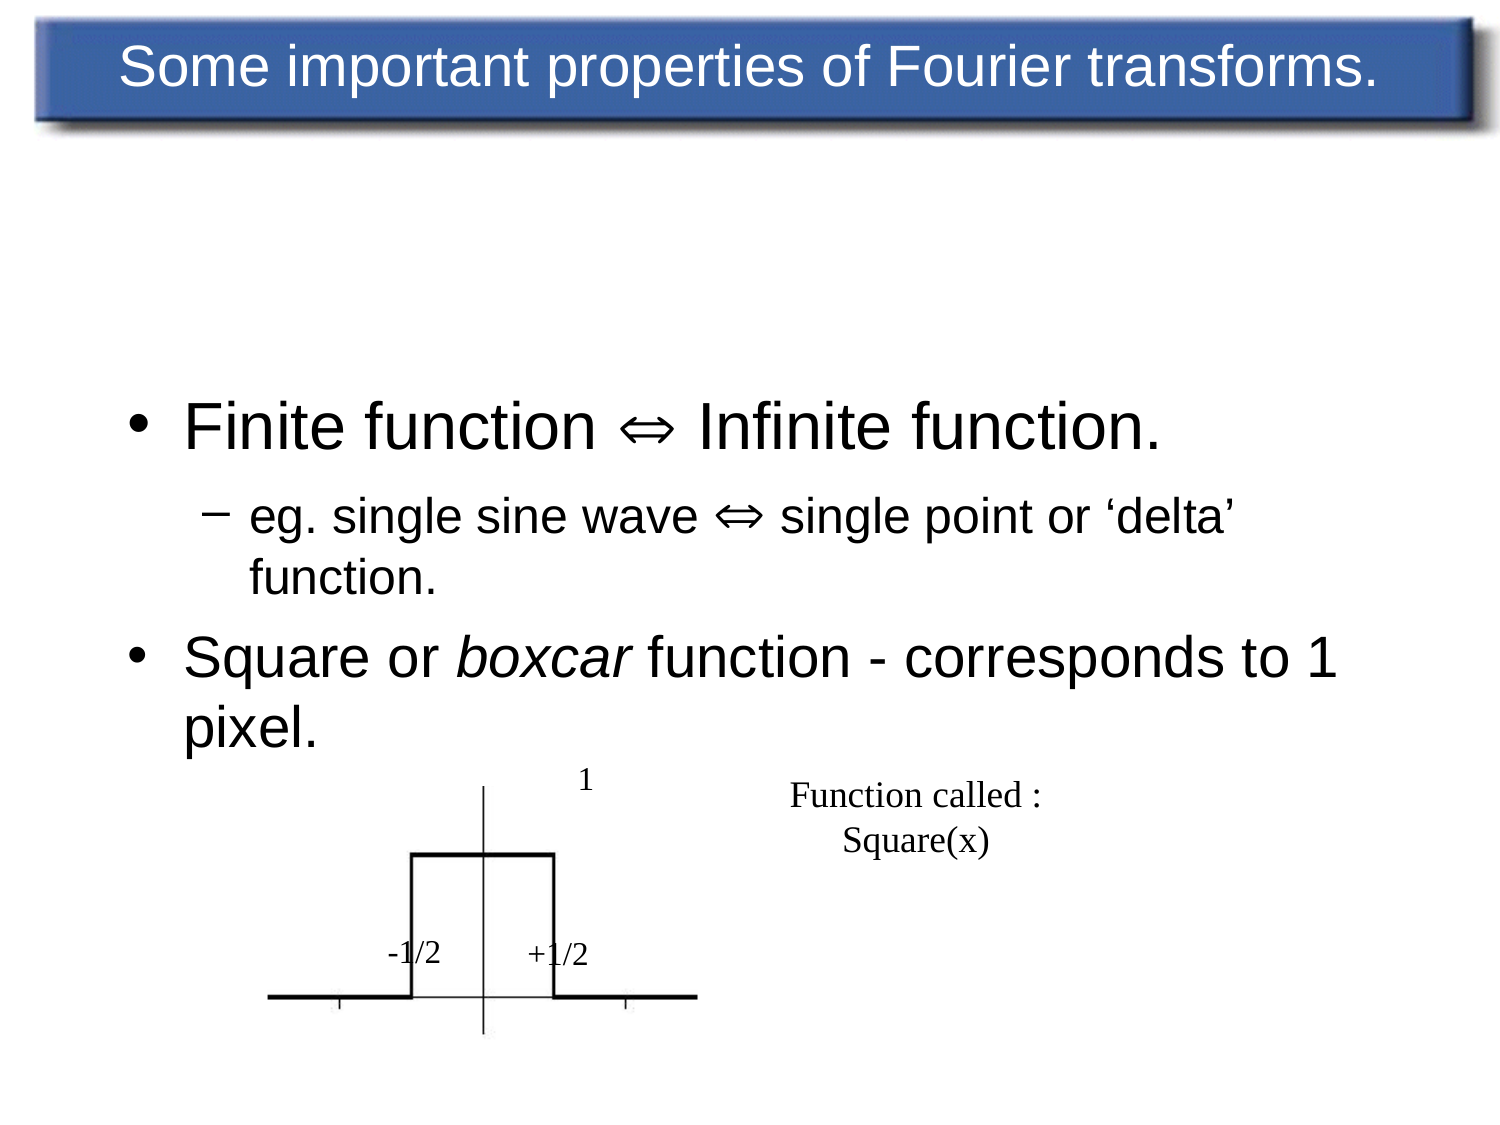

# Some important properties of Fourier transforms.
Finite function  Infinite function.
eg. single sine wave  single point or ‘delta’ function.
Square or boxcar function - corresponds to 1 pixel.
1
Function called :
Square(x)
-1/2
+1/2